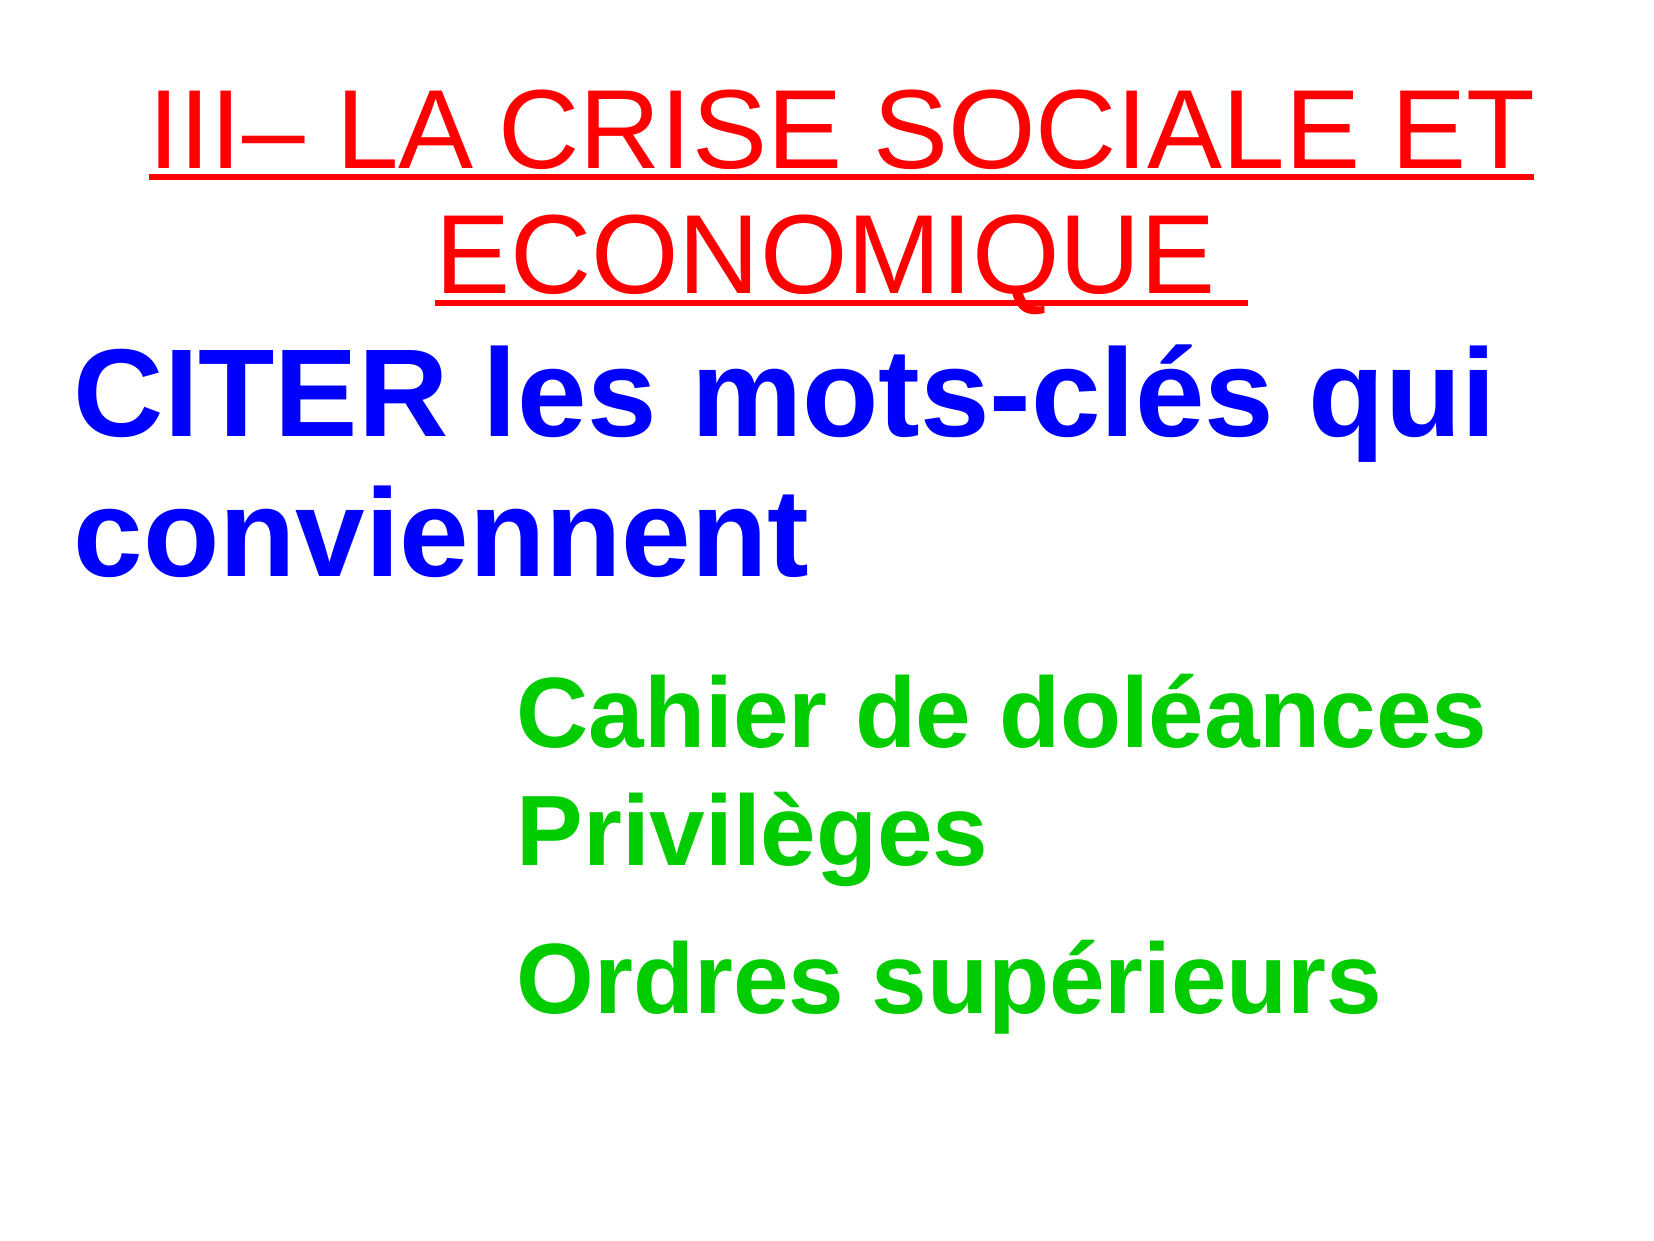

III– LA CRISE SOCIALE ET ECONOMIQUE
CITER les mots-clés qui conviennent
Cahier de doléances
Privilèges
Ordres supérieurs